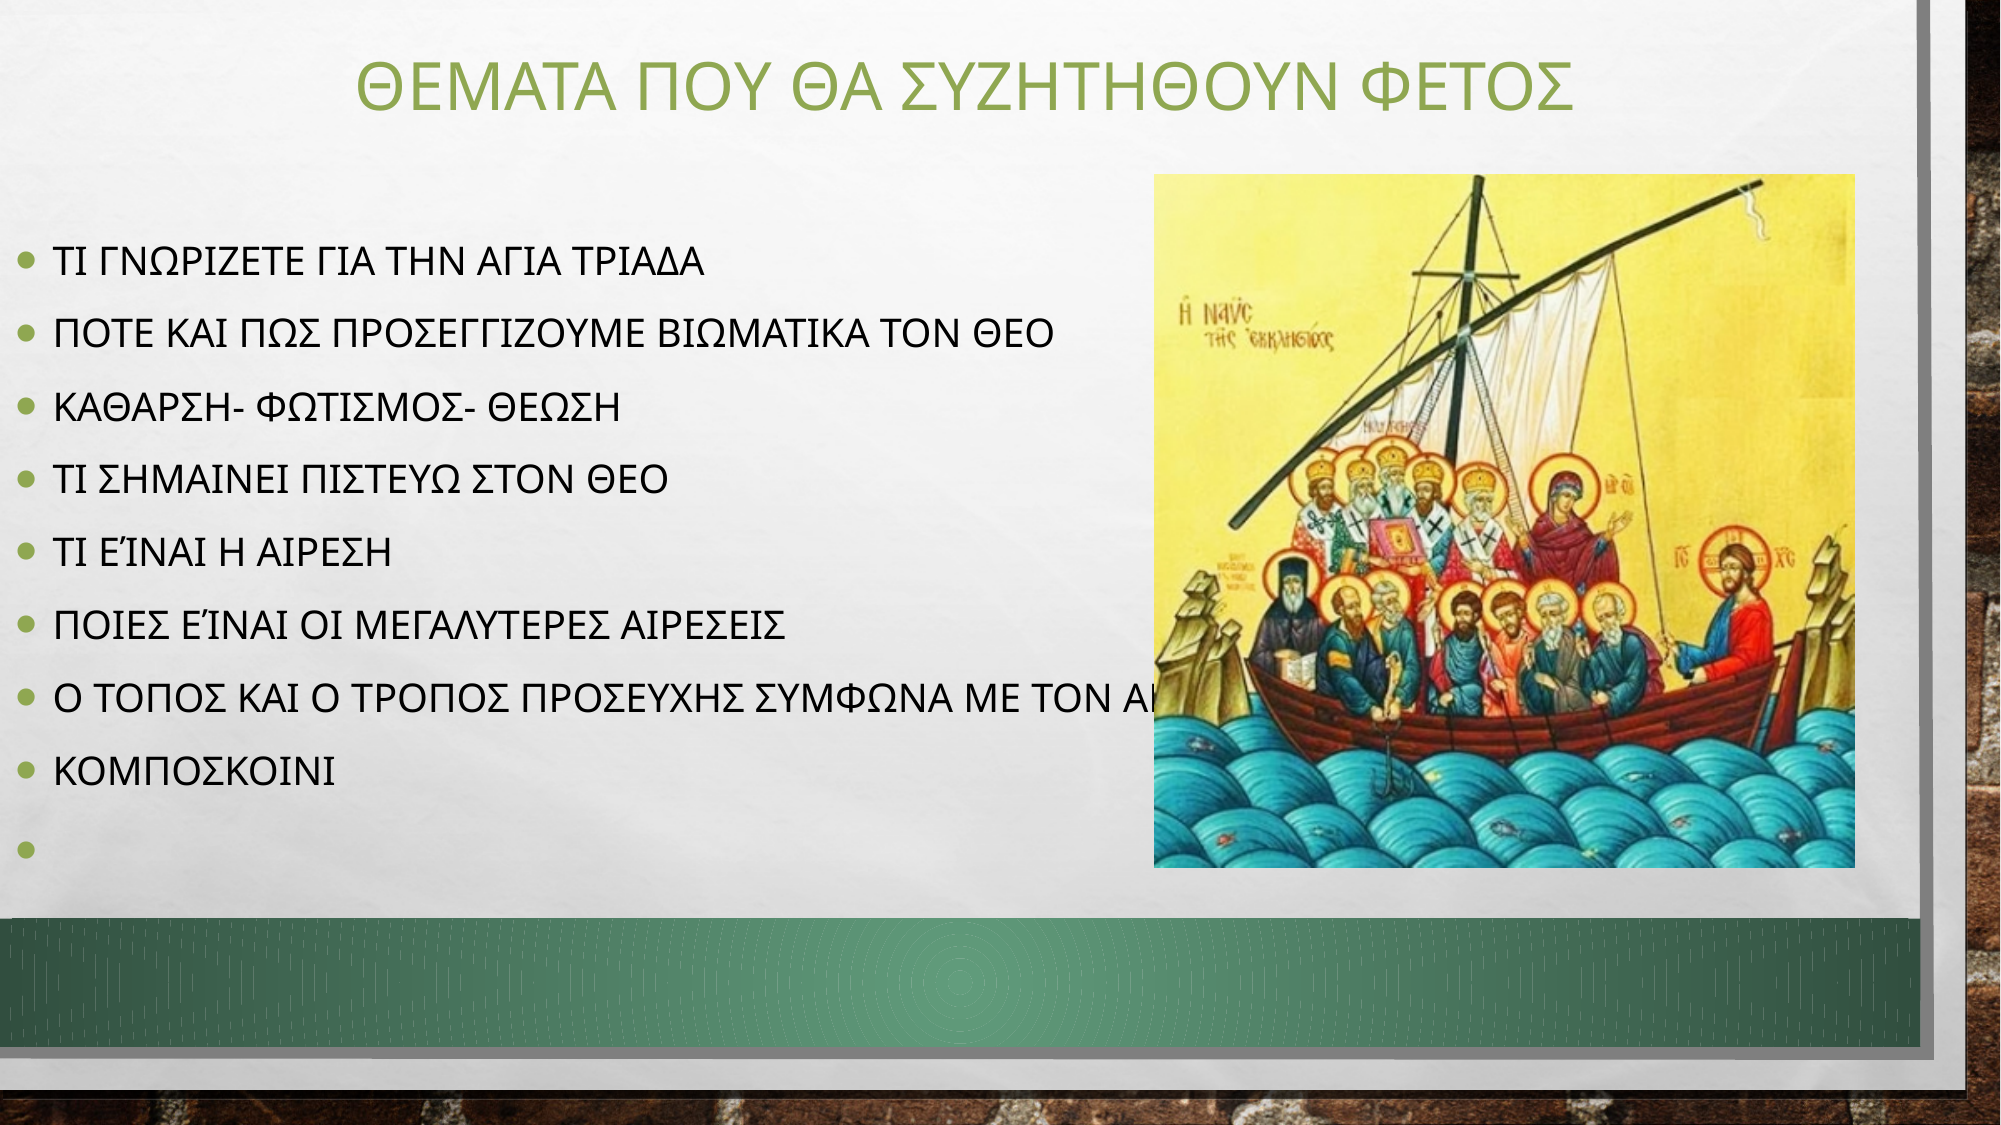

# Θεματα που θα συζητηθουν φετοσ
Τι γνωριζετε για την αγια τριαδα
Ποτε και πως προσεγγιζουμε βιωματικα τον θεο
Καθαρση- φωτισμοσ- θεωση
Τι σημαινει πιστευω στον θεο
Τι είναι η αιρεση
Ποιεσ είναι οι μεγαλυτερεσ αιρεσεισ
Ο τοποσ και ο τροποσ προσευχησ συμφωνα με τον αγιο πορφυριο
Κομποσκοινι